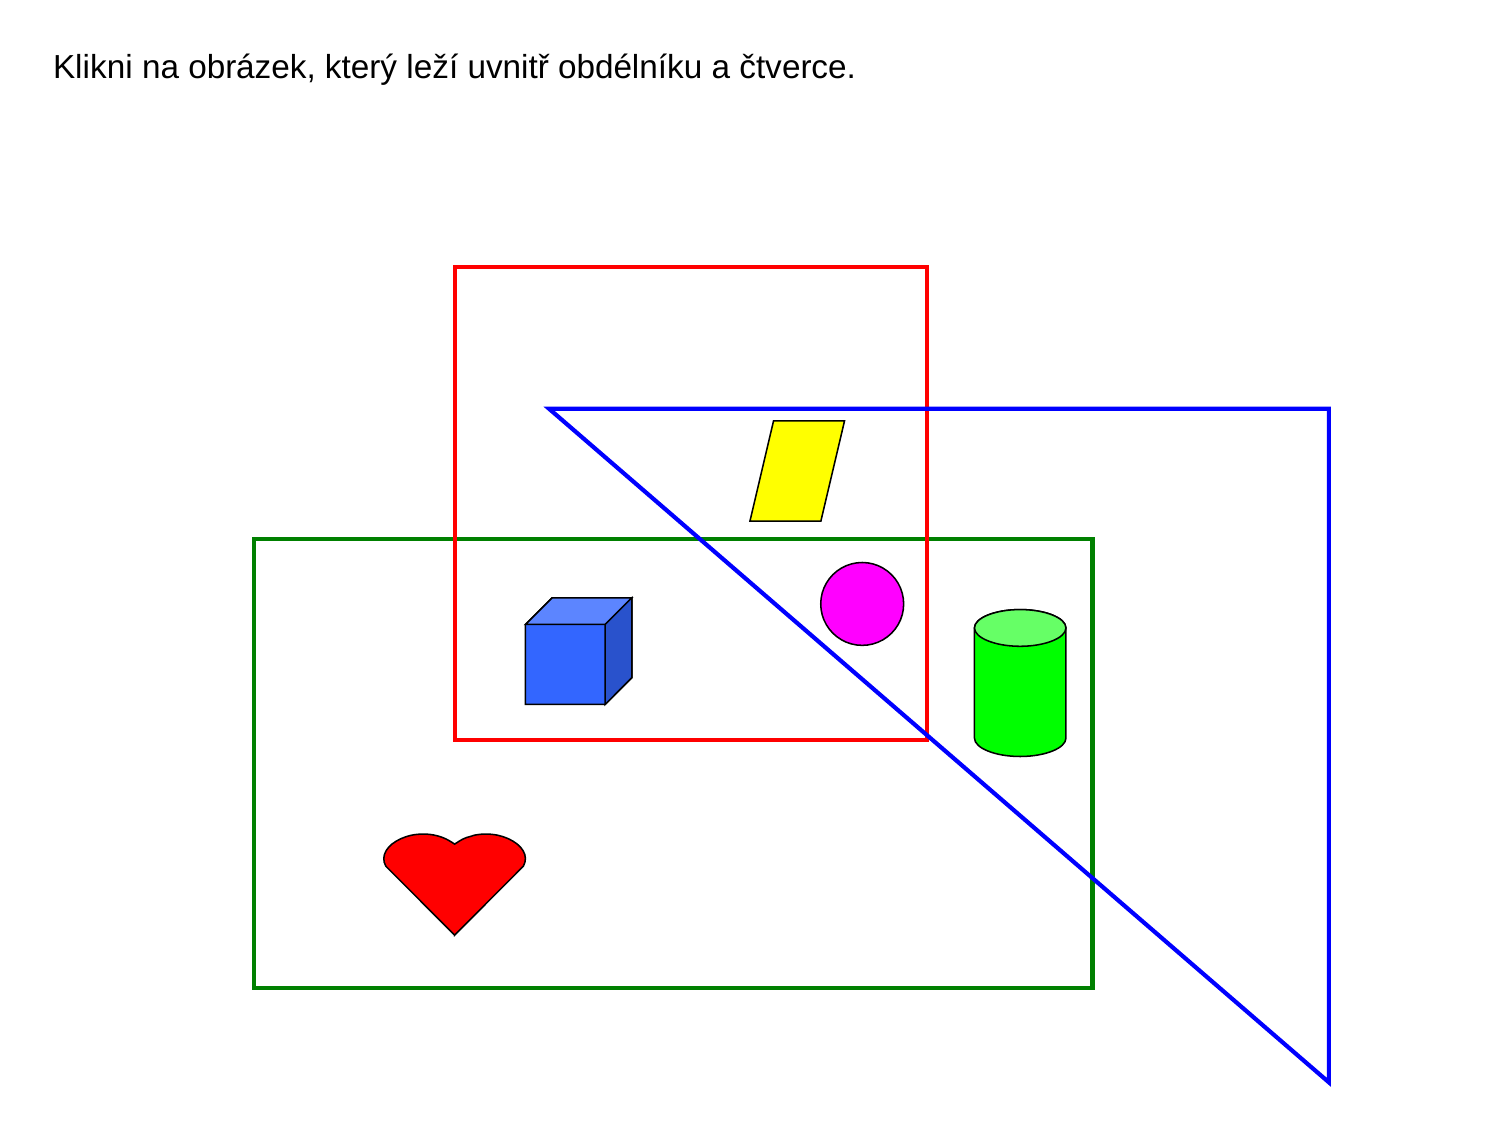

Klikni na obrázek, který leží uvnitř obdélníku a čtverce.